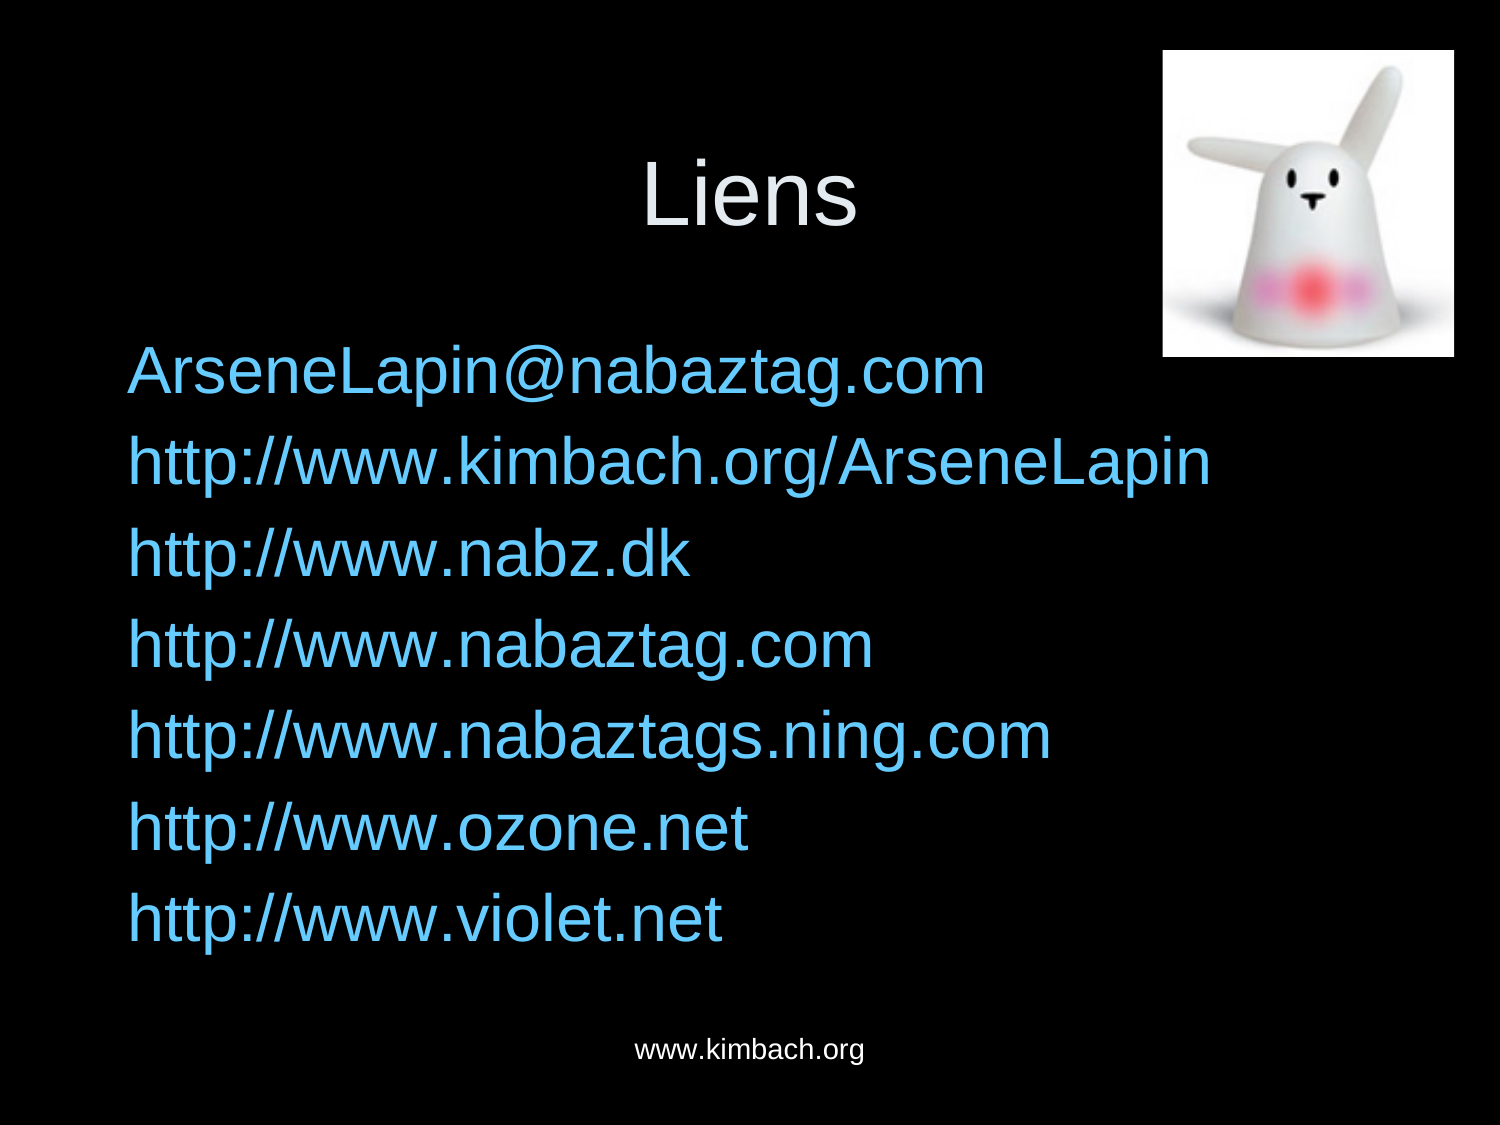

# Liens
ArseneLapin@nabaztag.com
http://www.kimbach.org/ArseneLapin
http://www.nabz.dk
http://www.nabaztag.com
http://www.nabaztags.ning.com
http://www.ozone.net
http://www.violet.net
www.kimbach.org